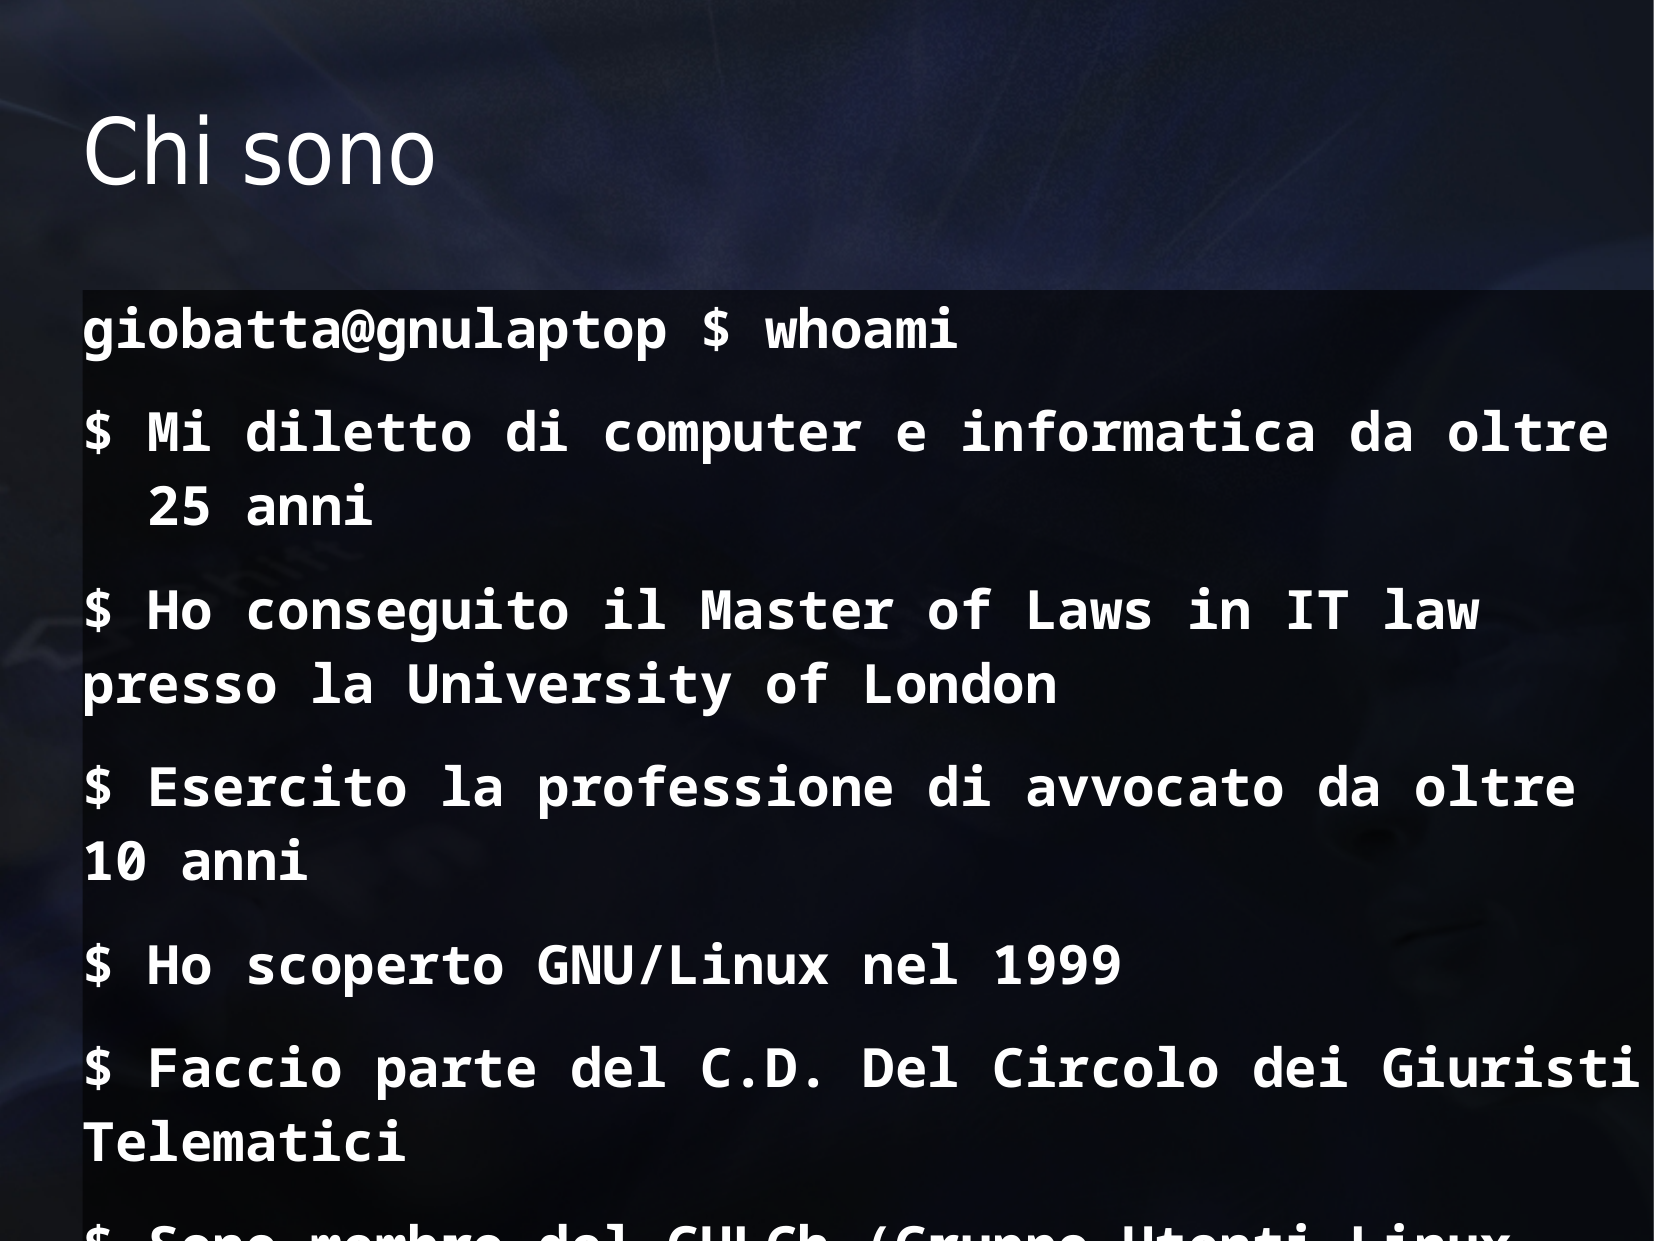

# Chi sono
giobatta@gnulaptop $ whoami
$ Mi diletto di computer e informatica da oltre 25 anni
$ Ho conseguito il Master of Laws in IT law presso la University of London
$ Esercito la professione di avvocato da oltre 10 anni
$ Ho scoperto GNU/Linux nel 1999
$ Faccio parte del C.D. Del Circolo dei Giuristi Telematici
$ Sono membro del GULCh (Gruppo Utenti Linux Cagliari)